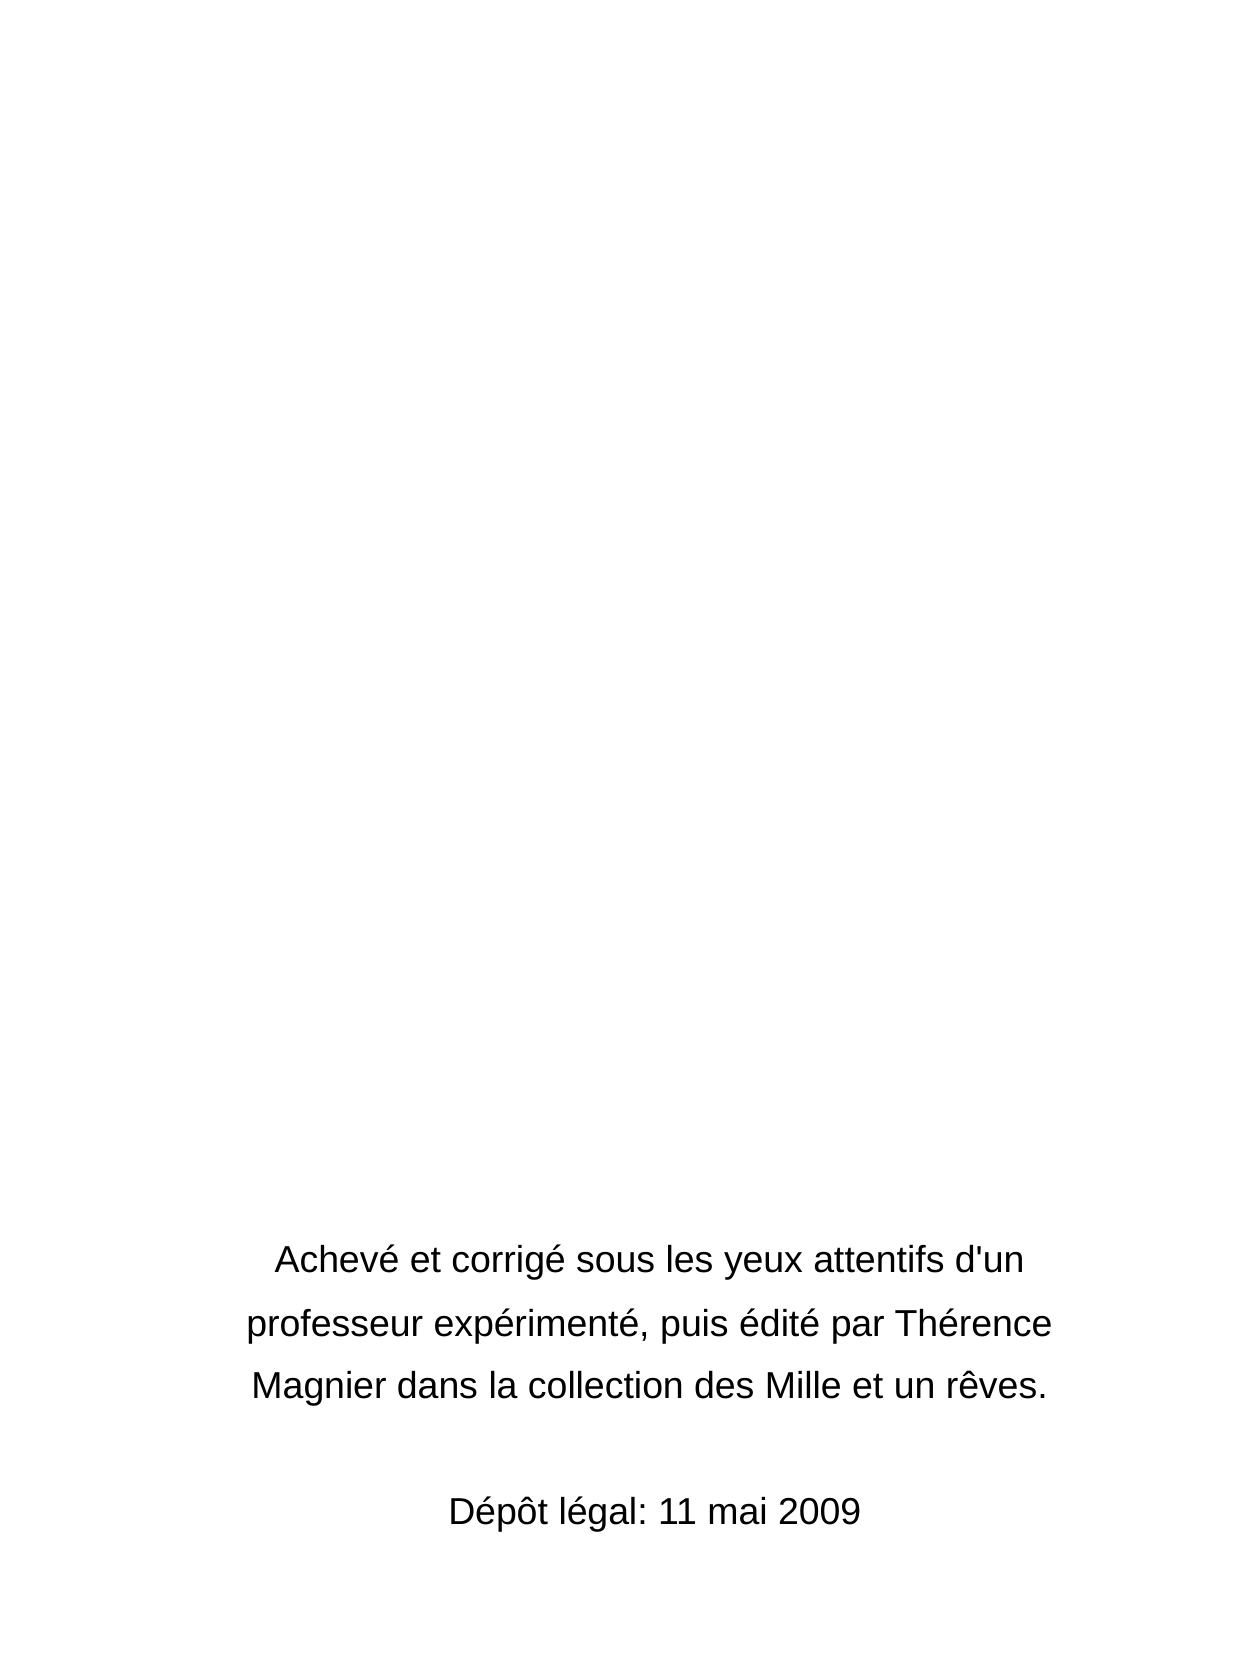

Achevé et corrigé sous les yeux attentifs d'un professeur expérimenté, puis édité par Thérence Magnier dans la collection des Mille et un rêves.
 Dépôt légal: 11 mai 2009